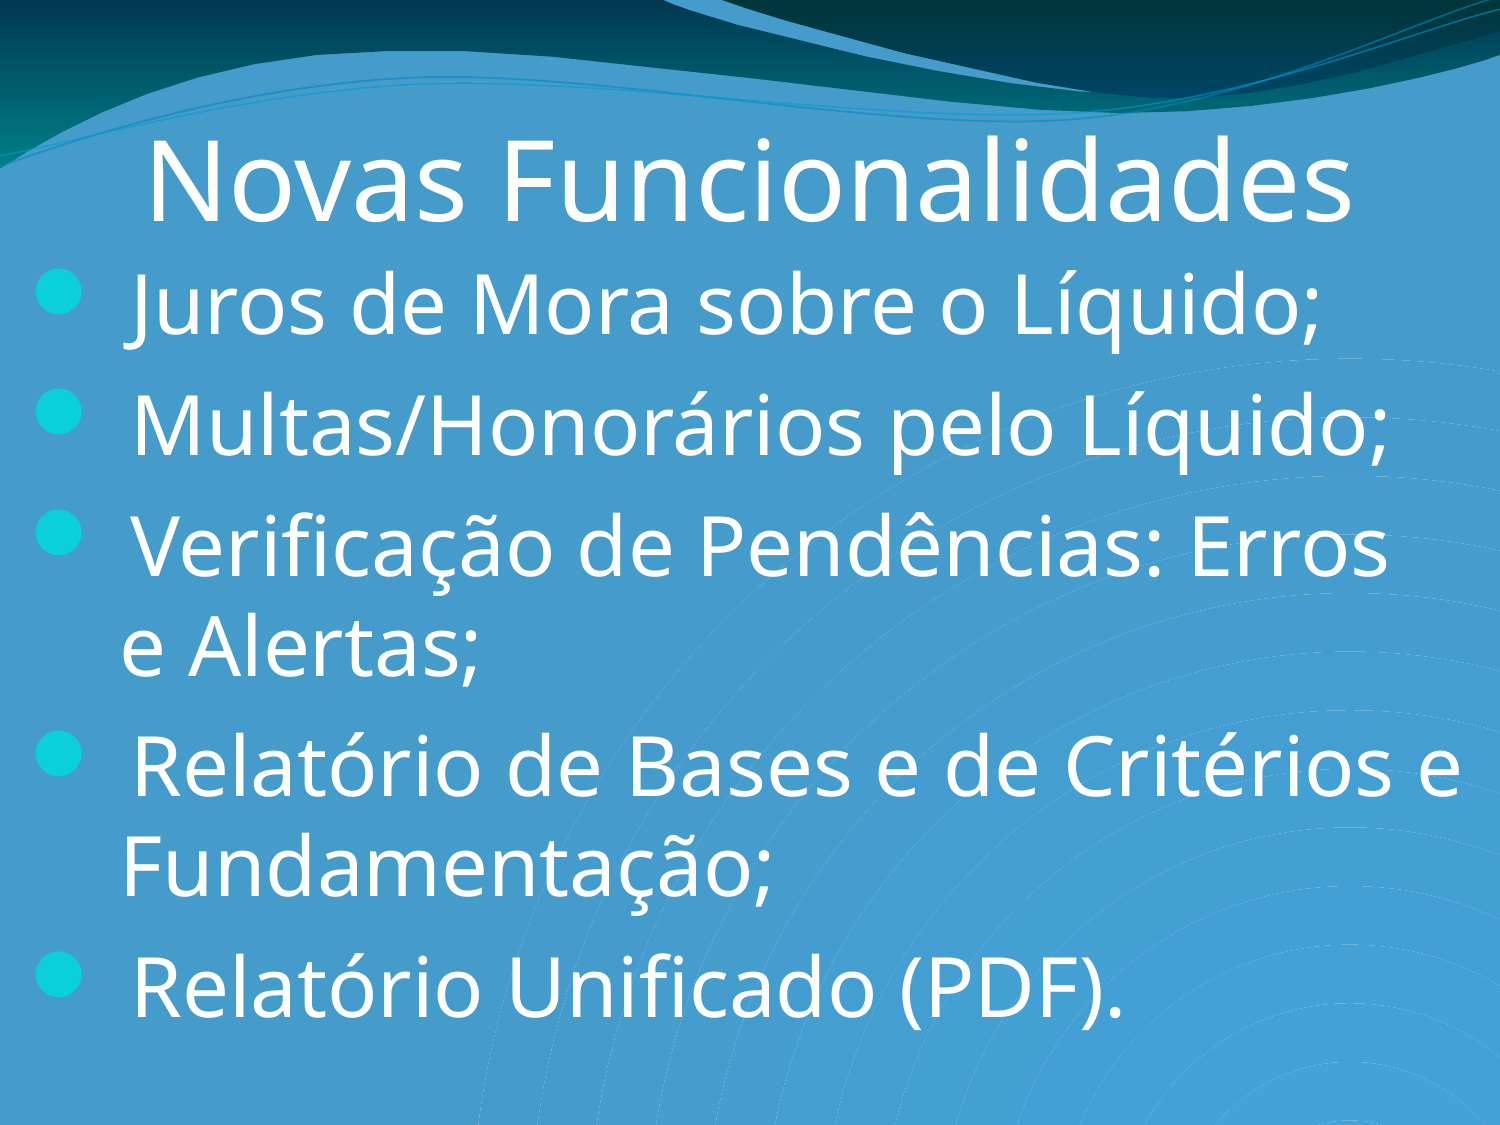

# Novas Funcionalidades
 Juros de Mora sobre o Líquido;
 Multas/Honorários pelo Líquido;
 Verificação de Pendências: Erros e Alertas;
 Relatório de Bases e de Critérios e Fundamentação;
 Relatório Unificado (PDF).